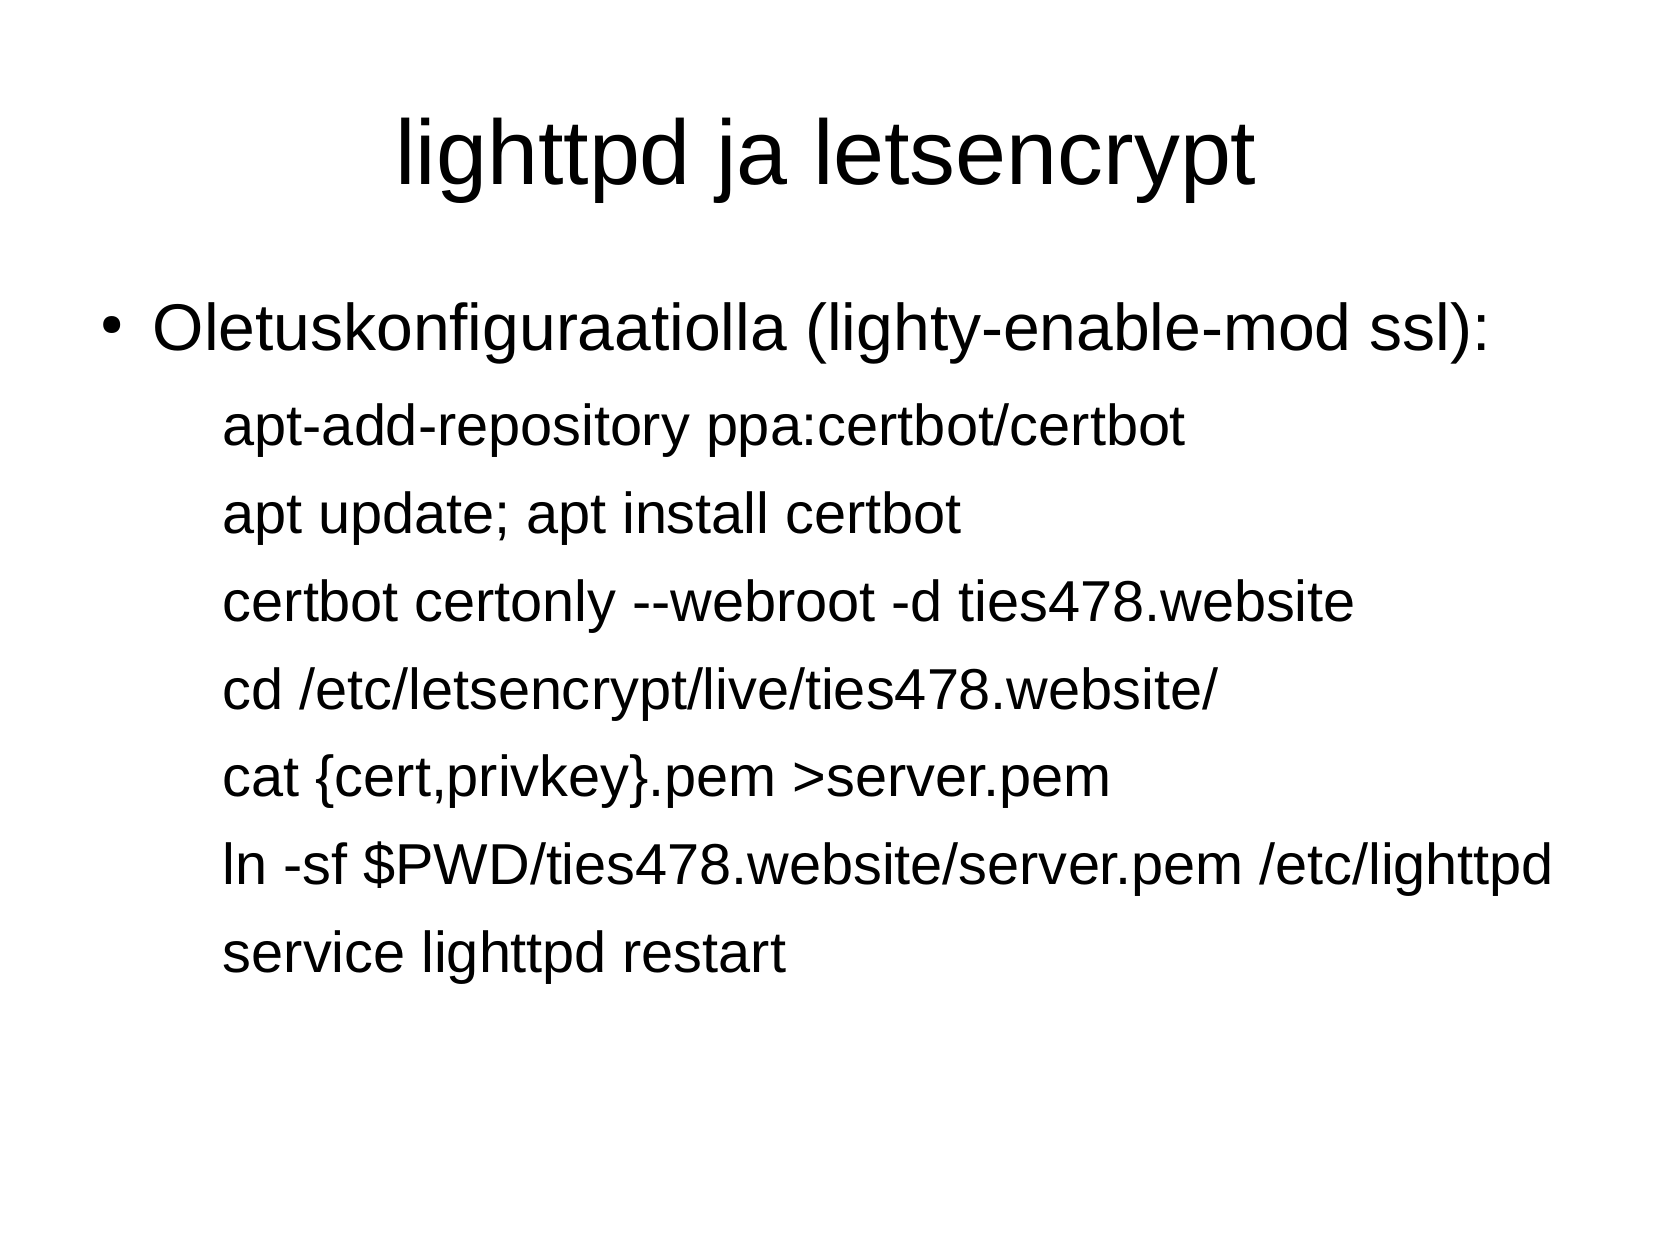

# lighttpd ja letsencrypt
Oletuskonfiguraatiolla (lighty-enable-mod ssl):
apt-add-repository ppa:certbot/certbot
apt update; apt install certbot
certbot certonly --webroot -d ties478.website
cd /etc/letsencrypt/live/ties478.website/
cat {cert,privkey}.pem >server.pem
ln -sf $PWD/ties478.website/server.pem /etc/lighttpd
service lighttpd restart